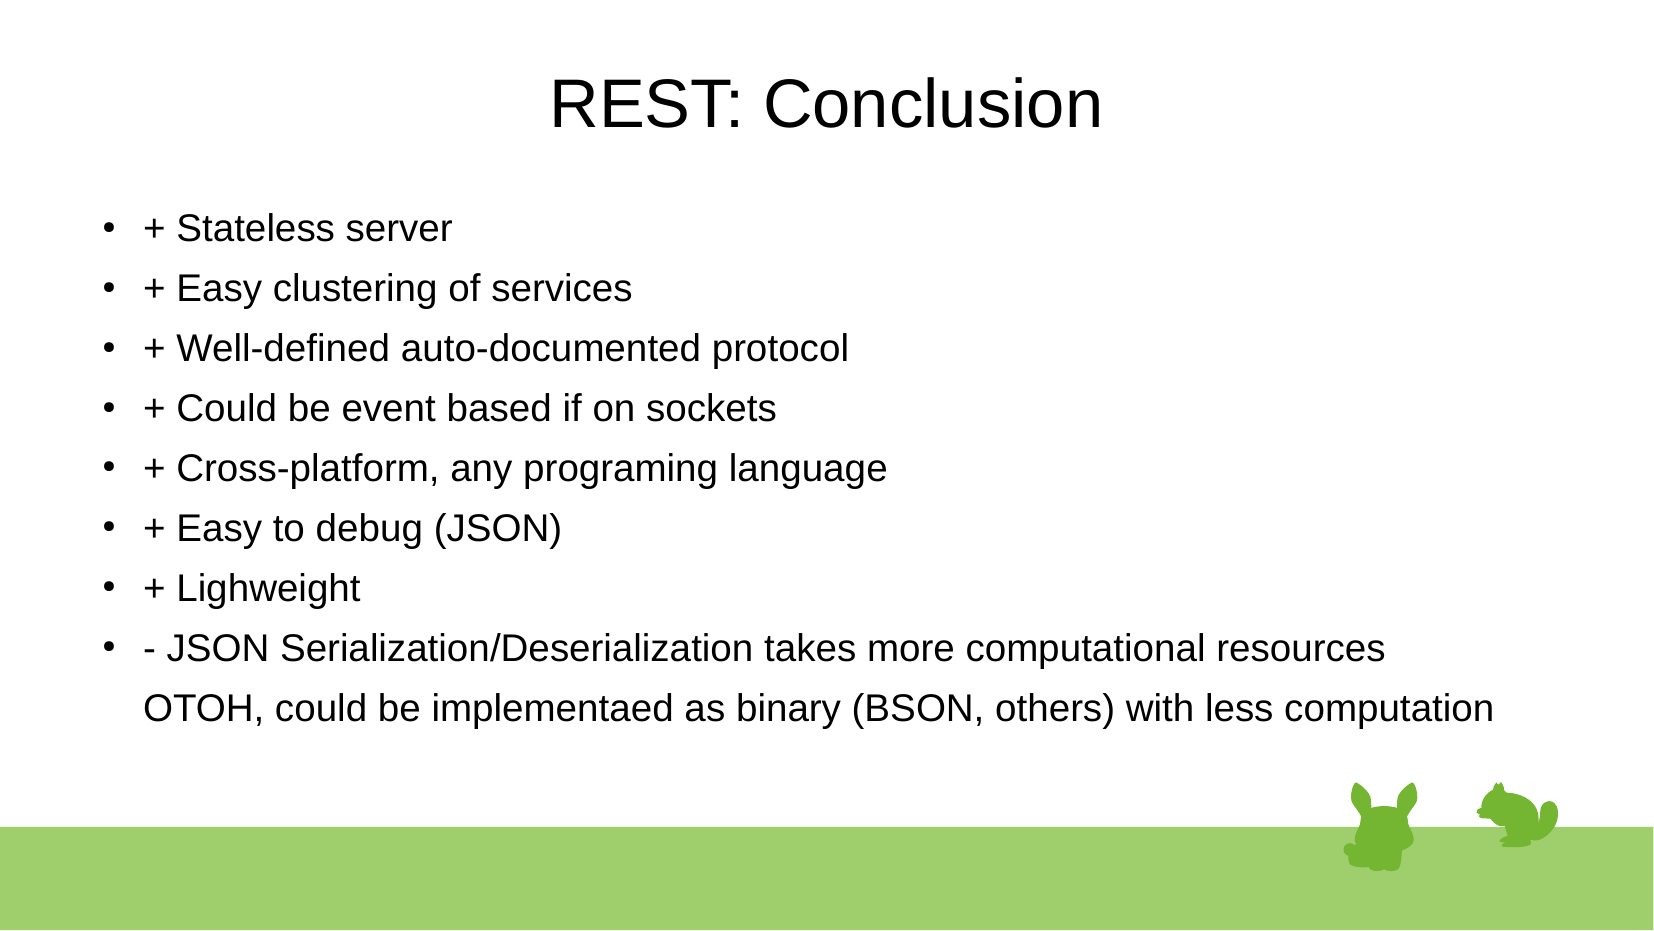

# REST: Conclusion
+ Stateless server
+ Easy clustering of services
+ Well-defined auto-documented protocol
+ Could be event based if on sockets
+ Cross-platform, any programing language
+ Easy to debug (JSON)
+ Lighweight
- JSON Serialization/Deserialization takes more computational resources
OTOH, could be implementaed as binary (BSON, others) with less computation